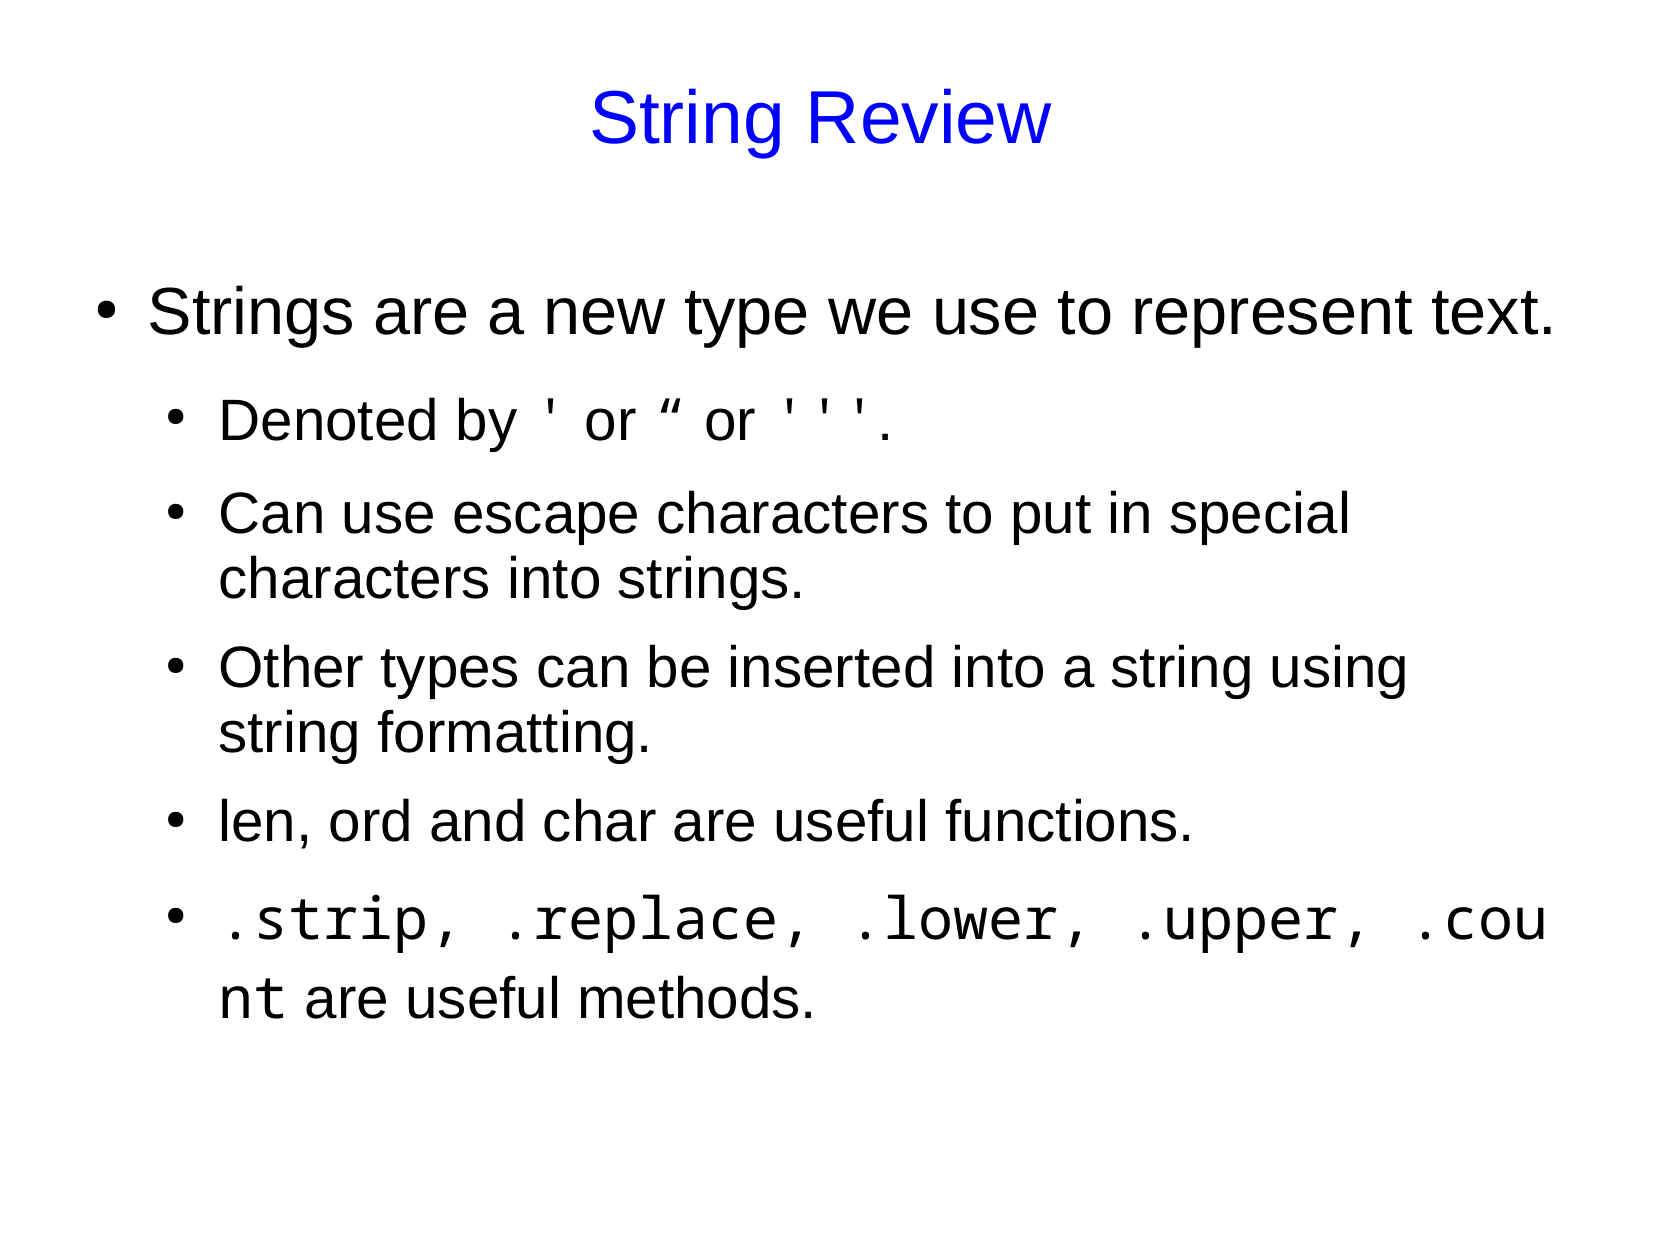

# String Review
Strings are a new type we use to represent text.
Denoted by ' or “ or '''.
Can use escape characters to put in special characters into strings.
Other types can be inserted into a string using string formatting.
len, ord and char are useful functions.
.strip, .replace, .lower, .upper, .count are useful methods.